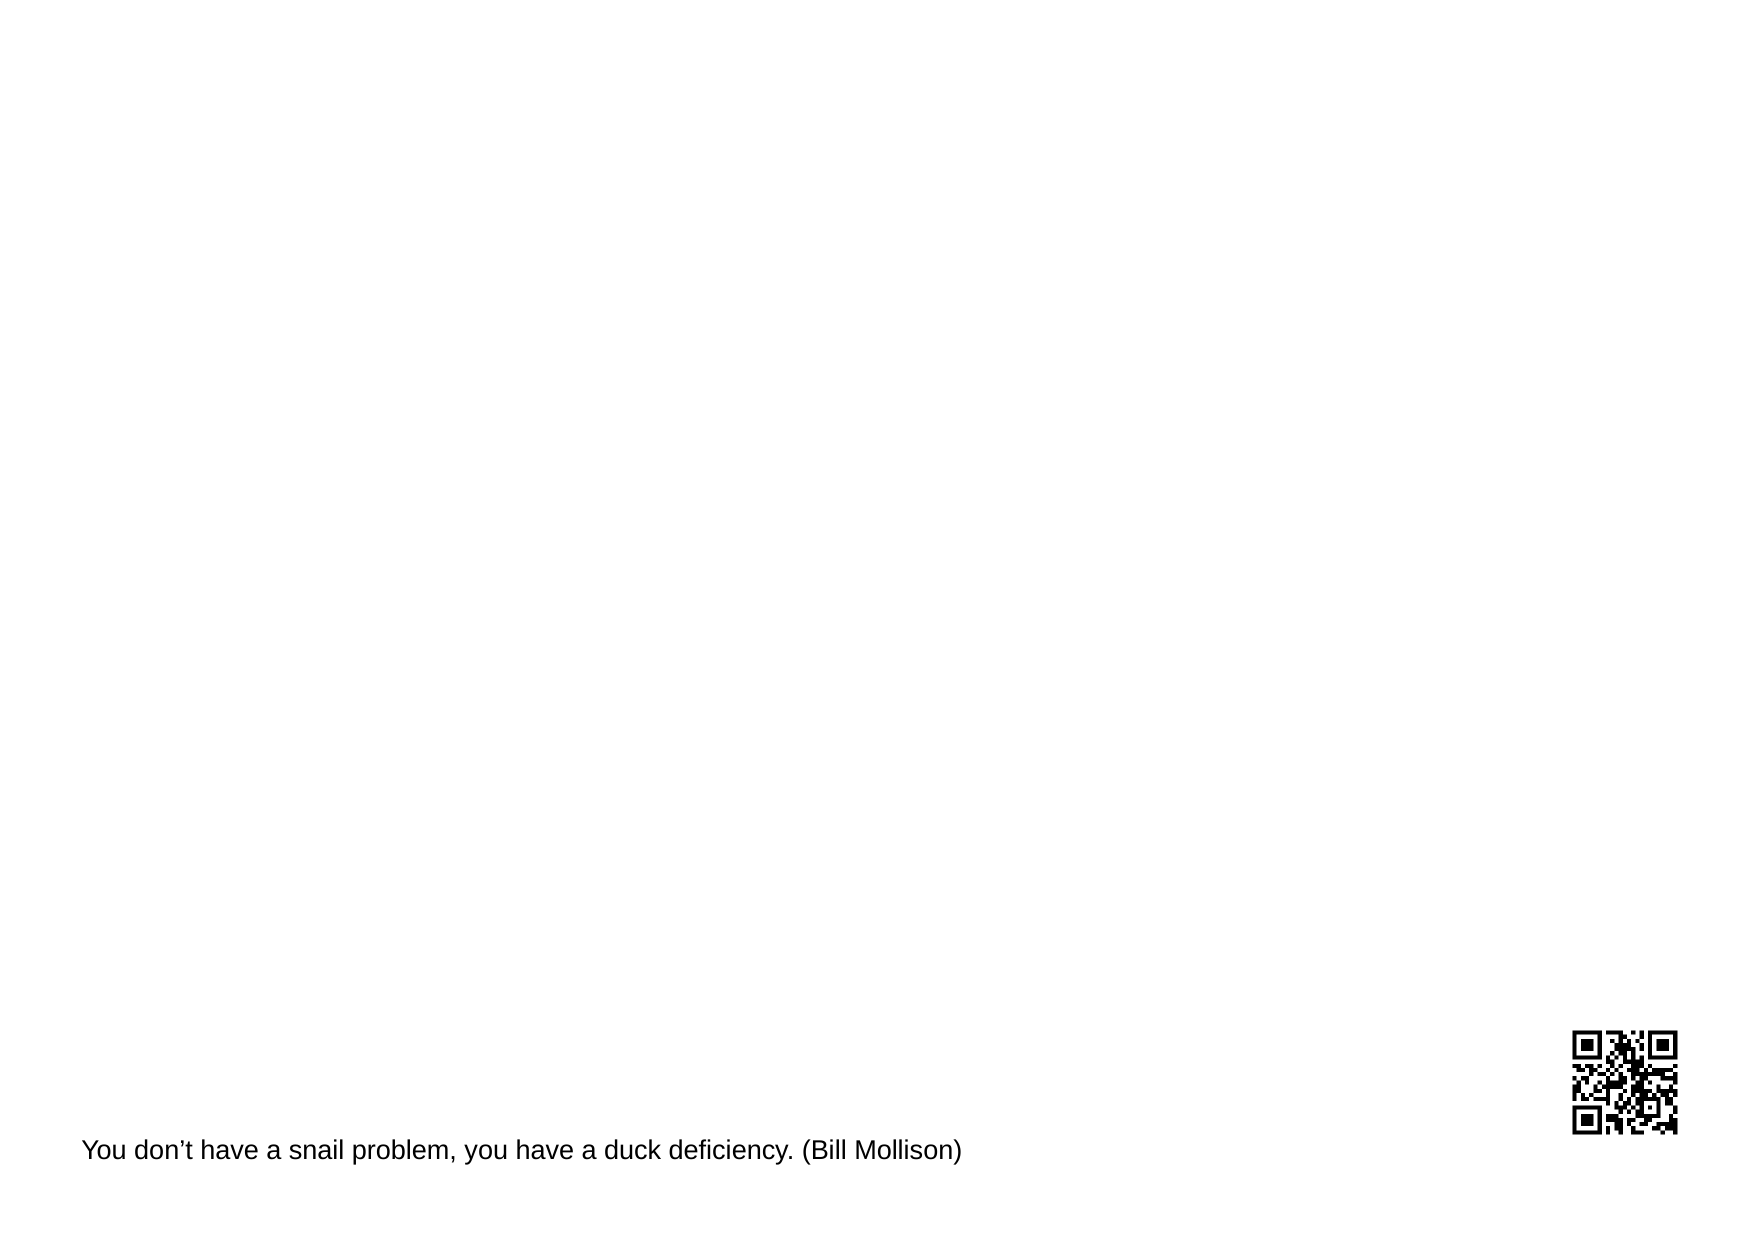

# You don’t have a snail problem, you have a duck deficiency. (Bill Mollison)